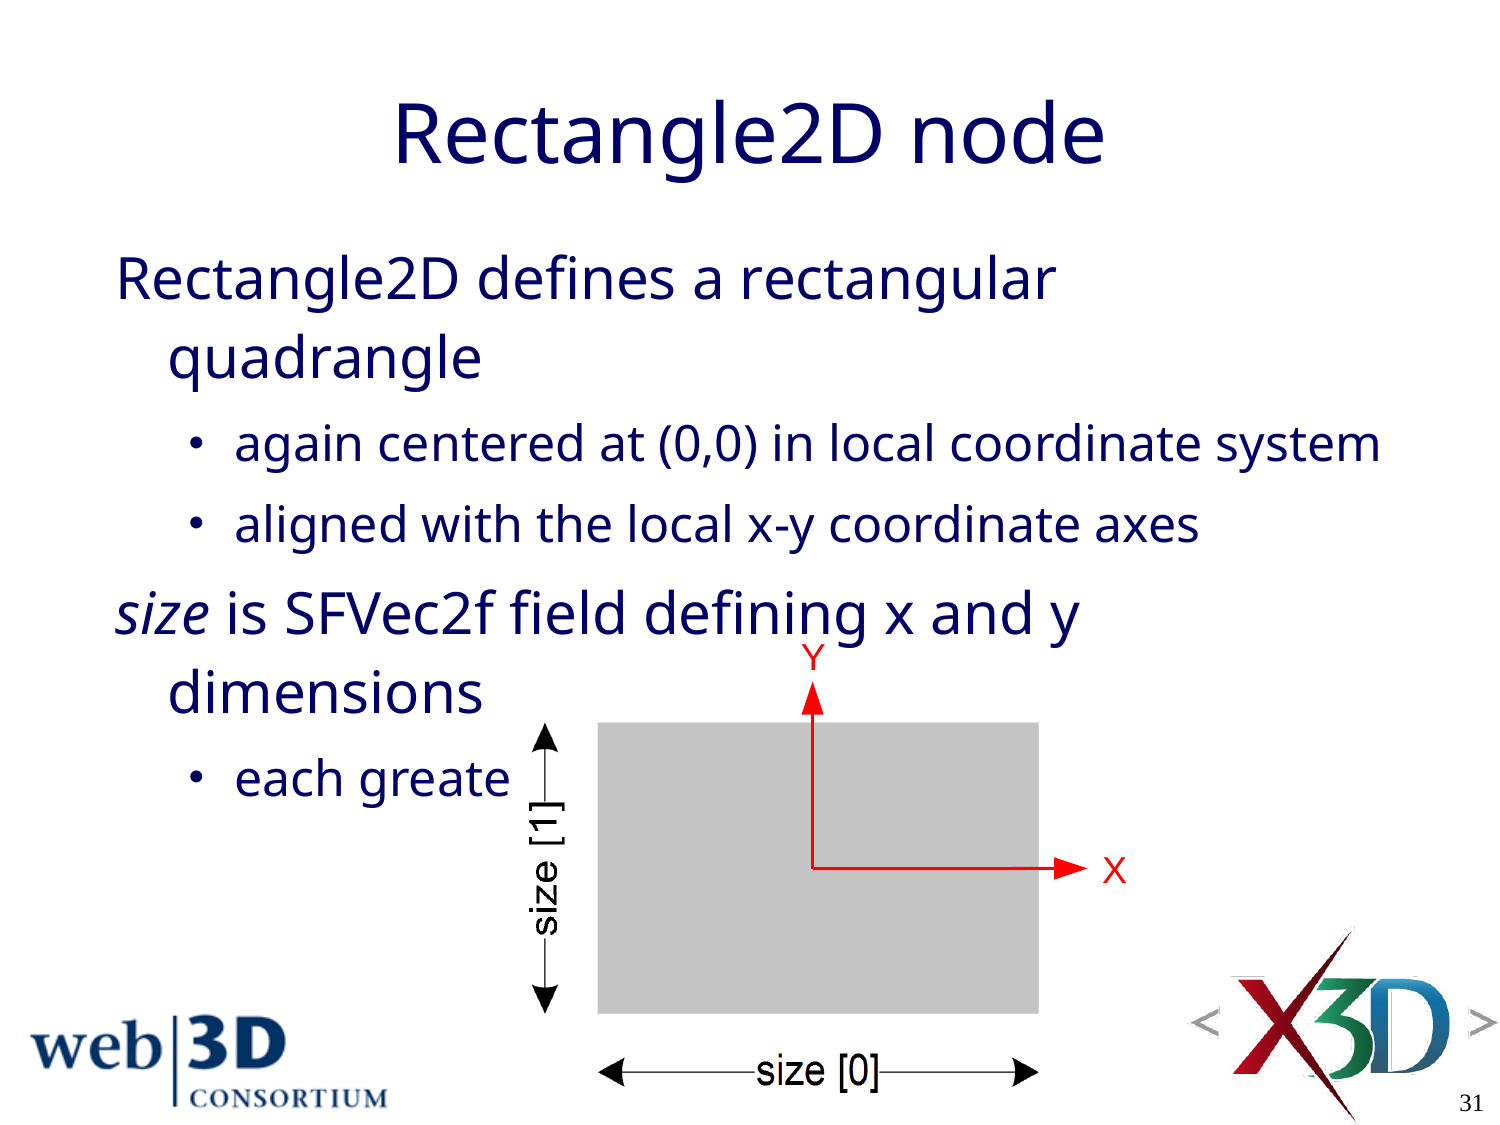

# Rectangle2D node
Rectangle2D defines a rectangular quadrangle
again centered at (0,0) in local coordinate system
aligned with the local x-y coordinate axes
size is SFVec2f field defining x and y dimensions
each greater than zero
Y
X